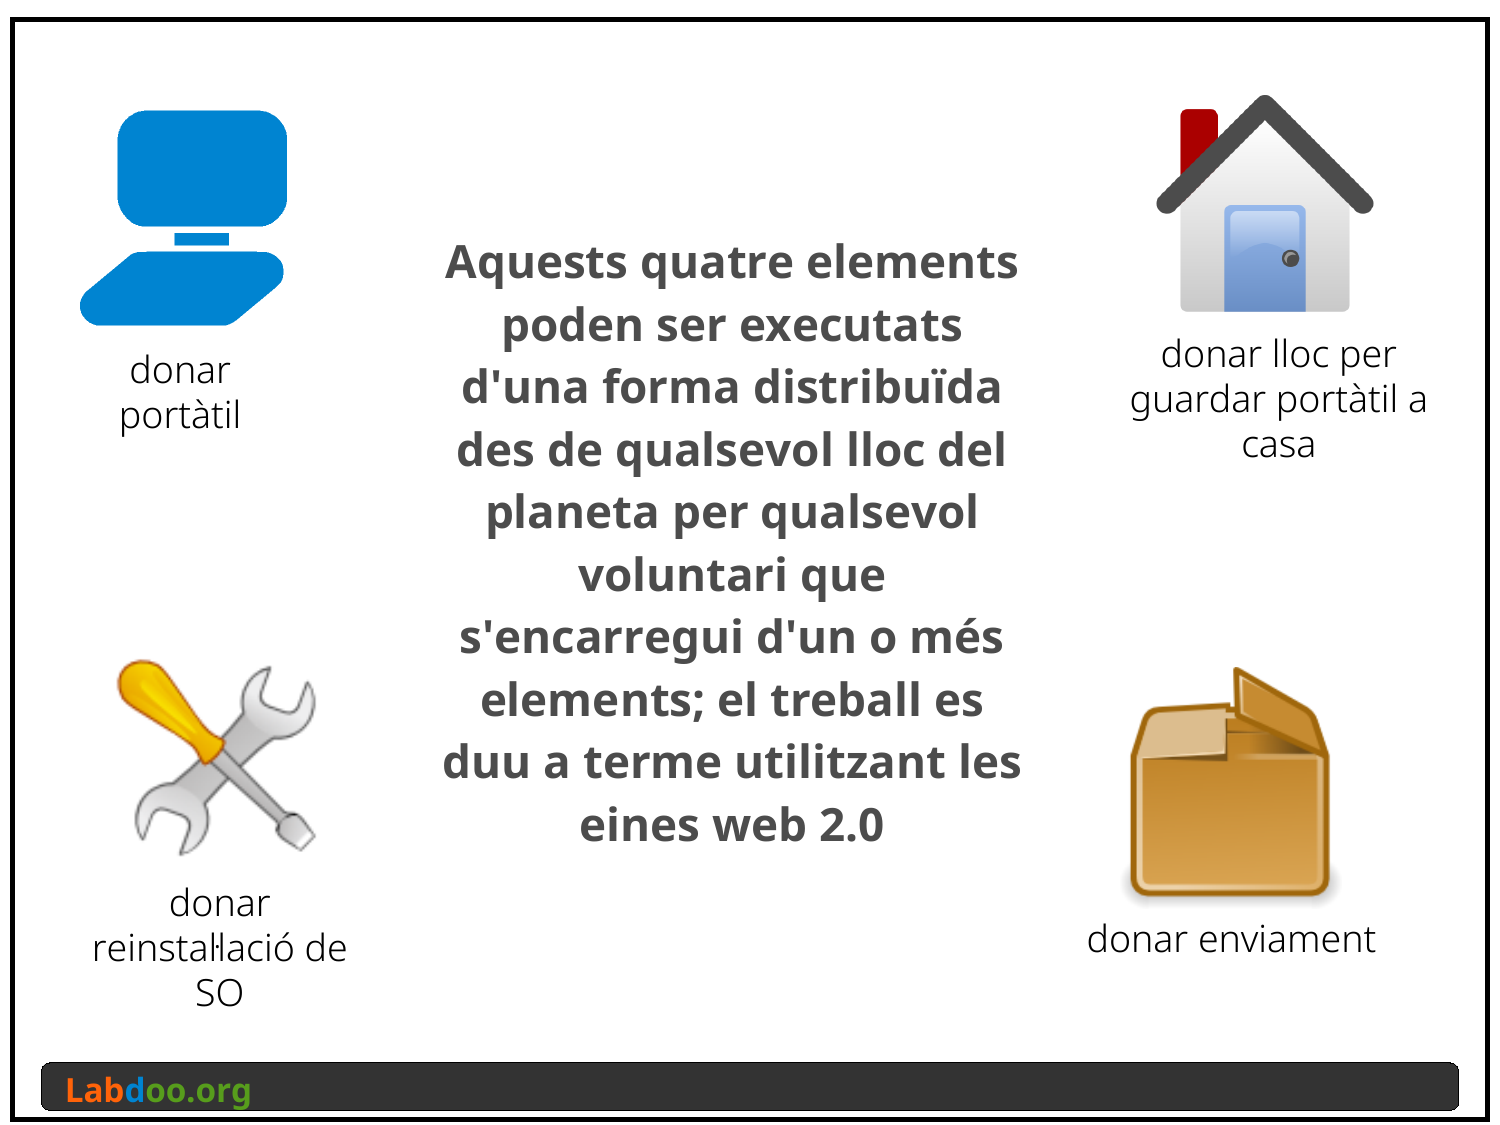

# Aquests quatre elements poden ser executats d'una forma distribuïda des de qualsevol lloc del planeta per qualsevol voluntari que s'encarregui d'un o més elements; el treball es duu a terme utilitzant les eines web 2.0
donar lloc per guardar portàtil a casa
donar portàtil
donar reinstal·lació de SO
donar enviament